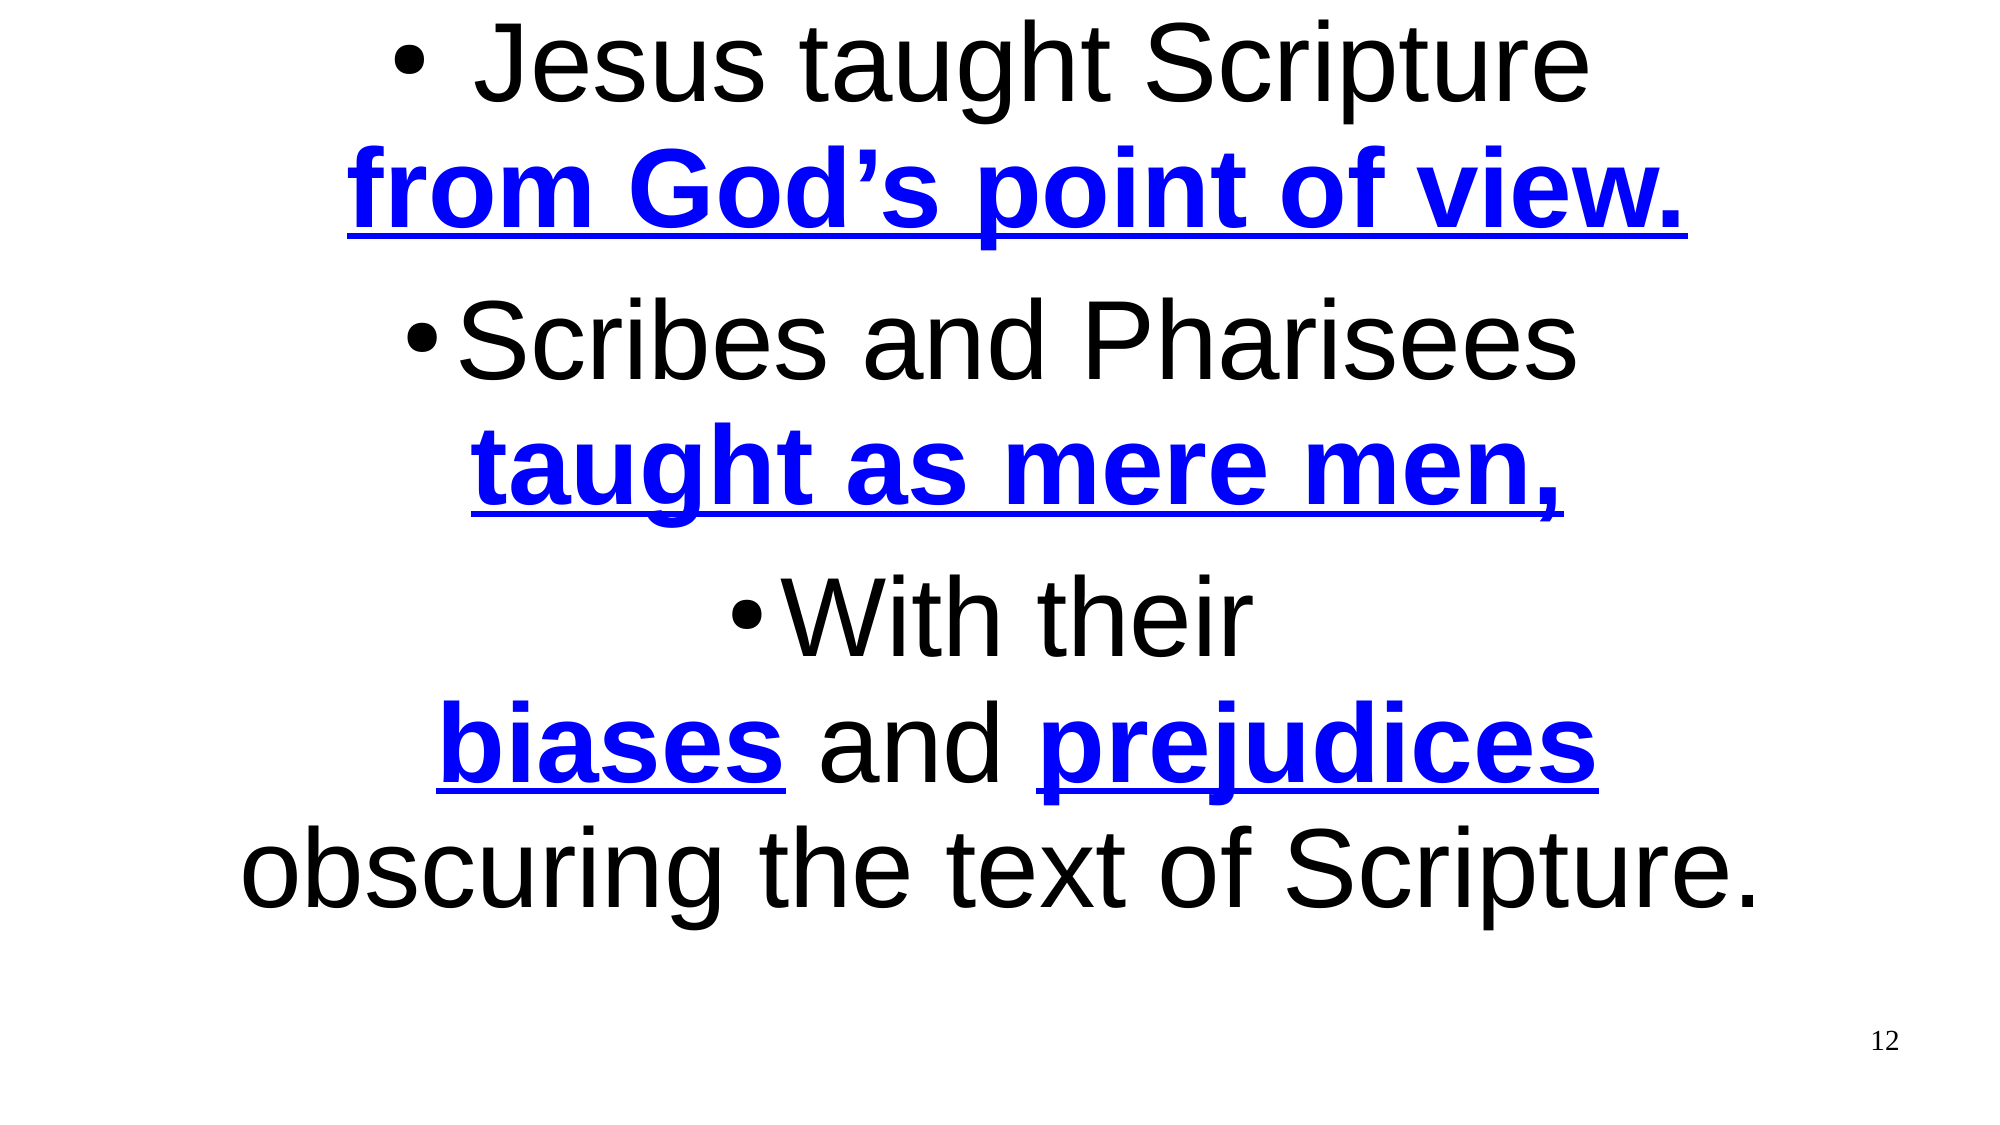

# Jesus taught Scripture from God’s point of view.
Scribes and Pharisees
taught as mere men,
With their
biases and prejudices
obscuring the text of Scripture.
12